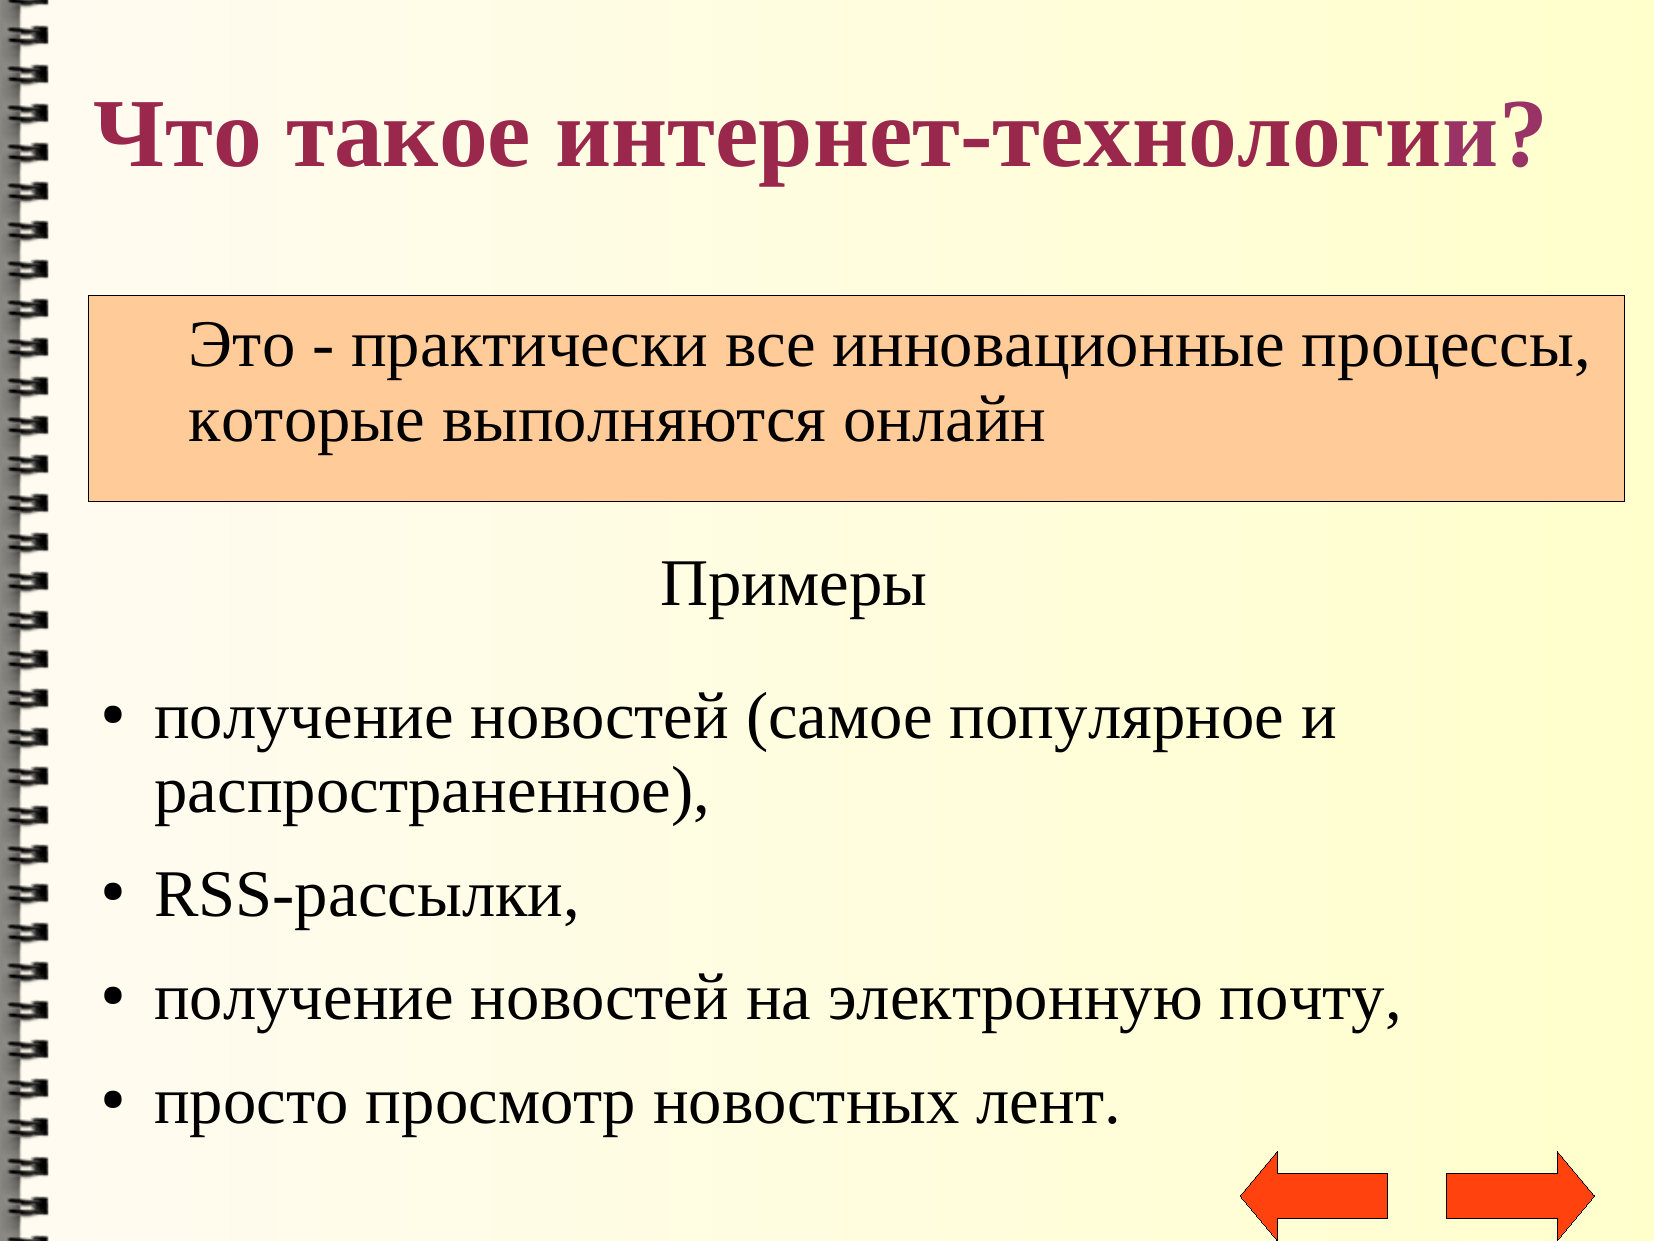

# Что такое интернет-технологии?
Это - практически все инновационные процессы, которые выполняются онлайн
Примеры
получение новостей (самое популярное и распространенное),
RSS-рассылки,
получение новостей на электронную почту,
просто просмотр новостных лент.